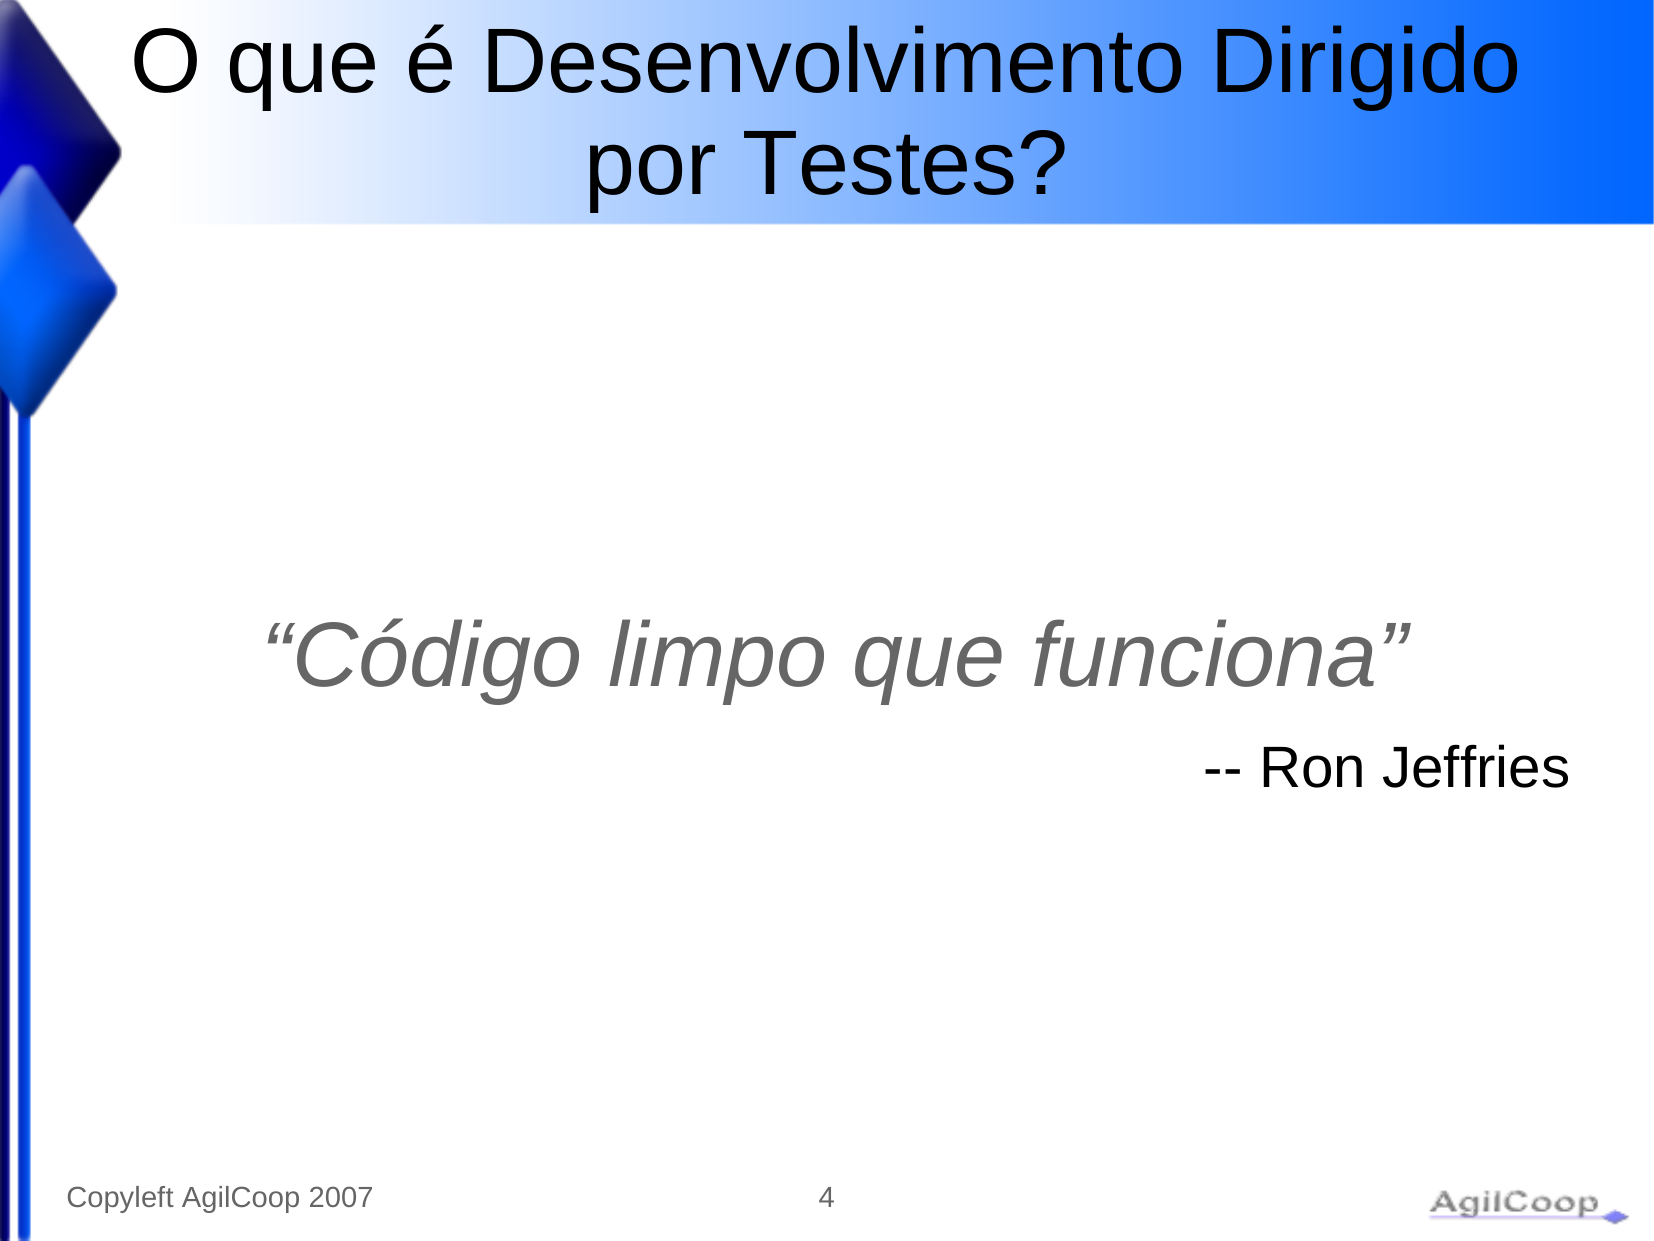

# O que é Desenvolvimento Dirigido por Testes?
“Código limpo que funciona”
 -- Ron Jeffries
Copyleft AgilCoop 2007
4